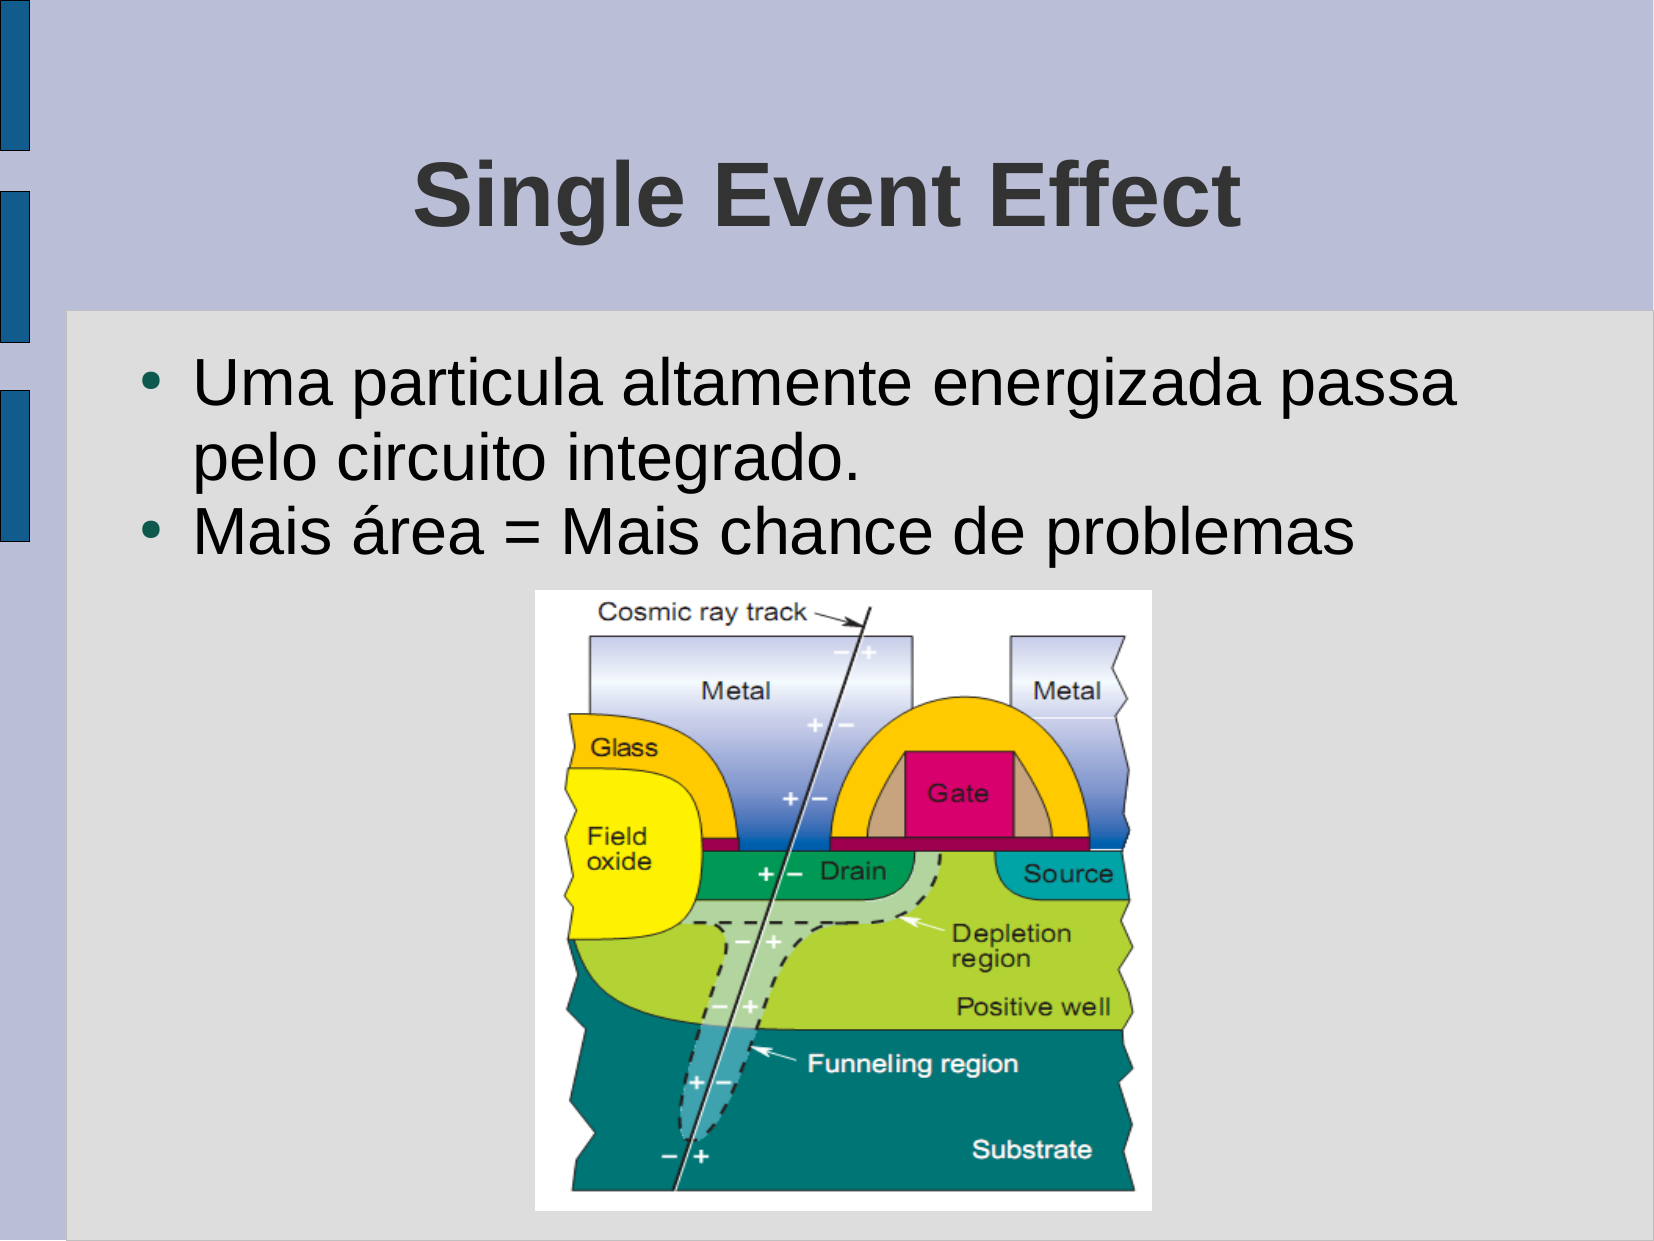

# Single Event Effect
Uma particula altamente energizada passa pelo circuito integrado.
Mais área = Mais chance de problemas